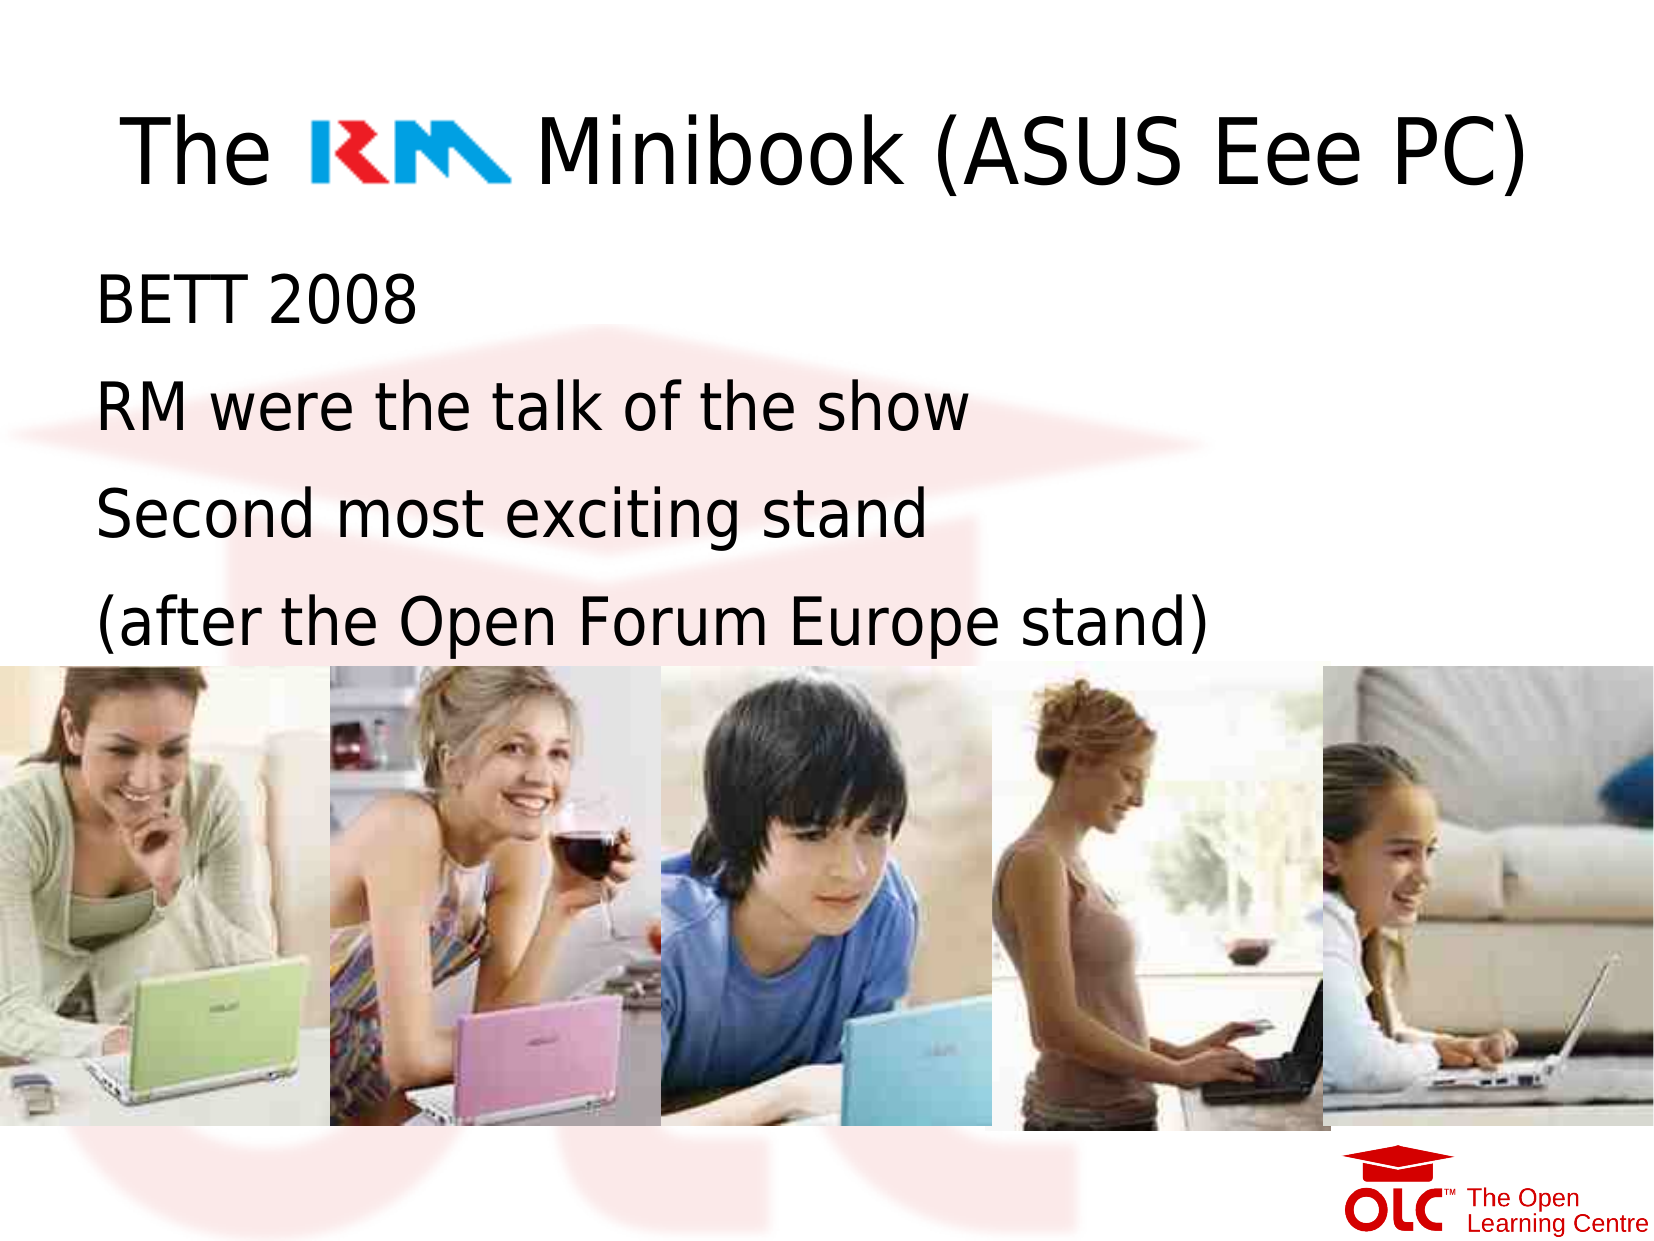

# The Minibook (ASUS Eee PC)
BETT 2008
RM were the talk of the show
Second most exciting stand
(after the Open Forum Europe stand)